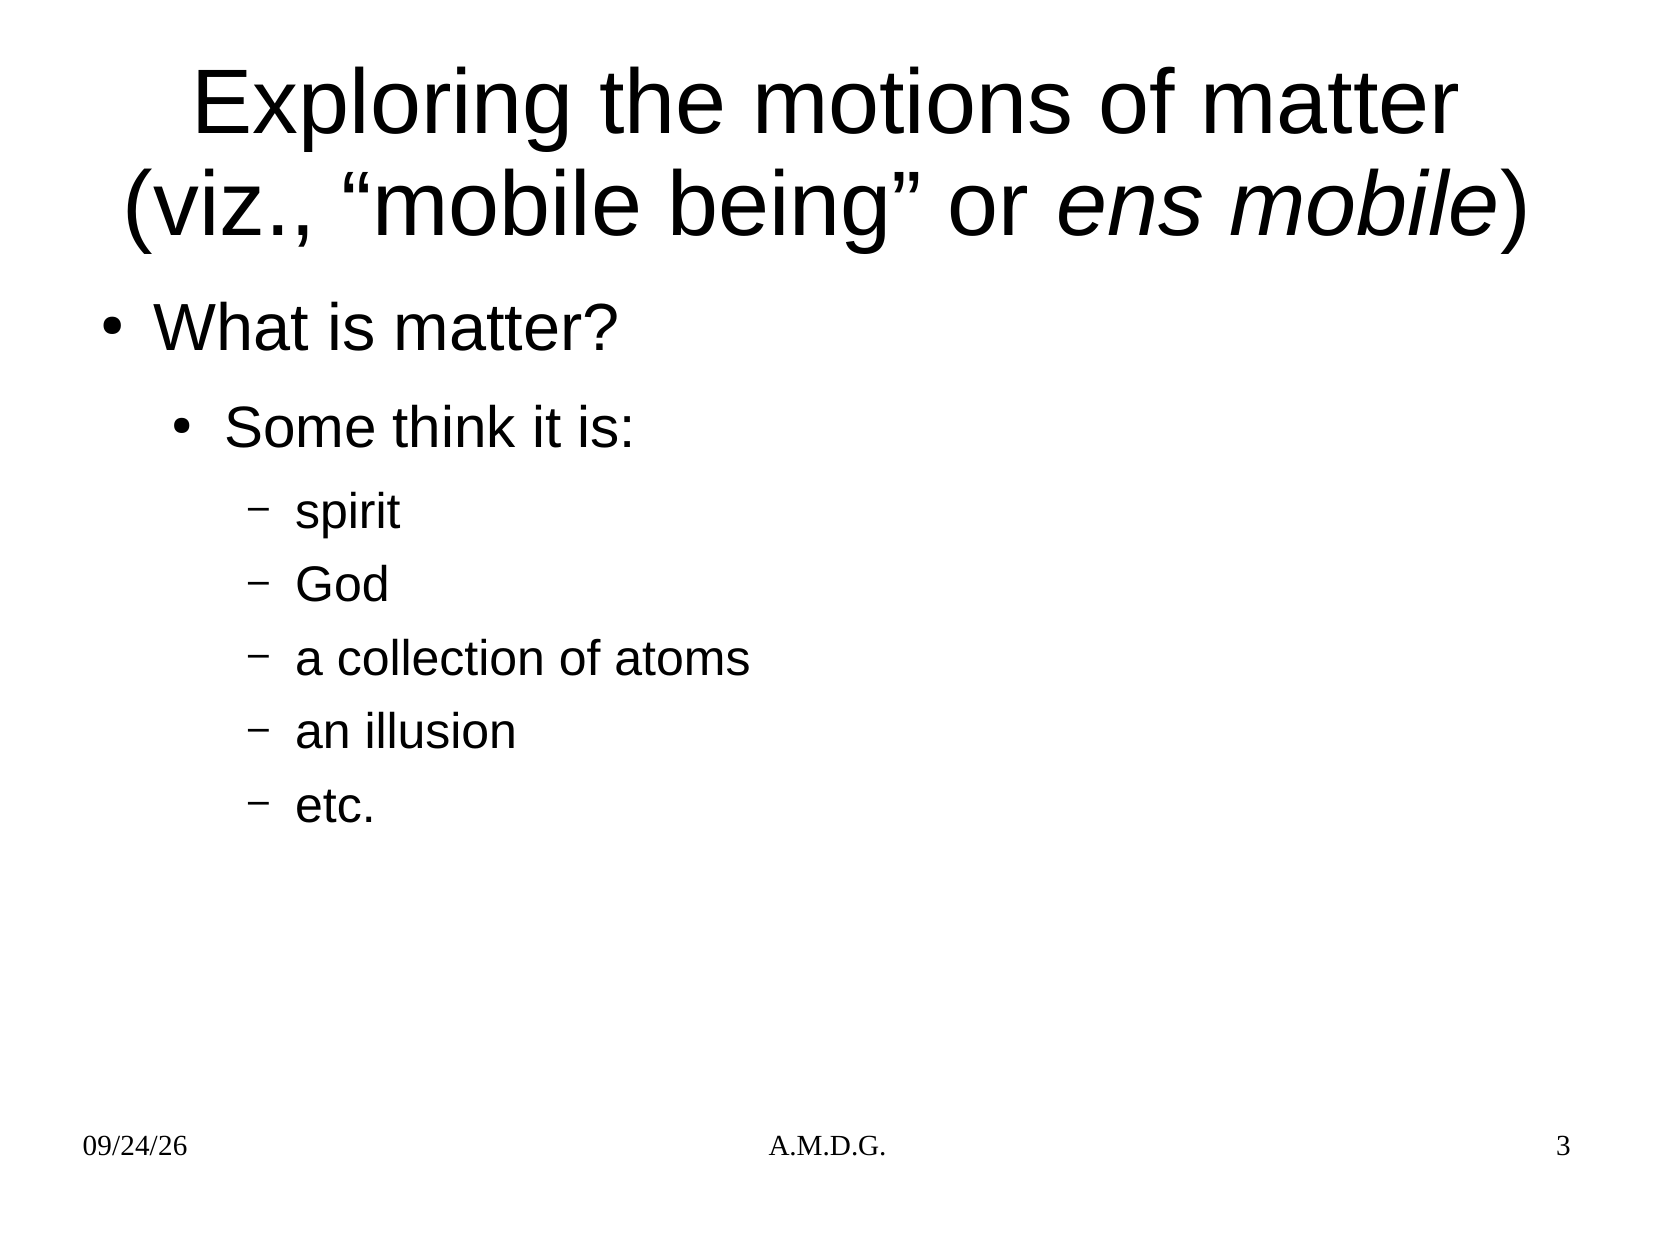

# Exploring the motions of matter (viz., “mobile being” or ens mobile)
What is matter?
Some think it is:
spirit
God
a collection of atoms
an illusion
etc.
A.M.D.G.
3